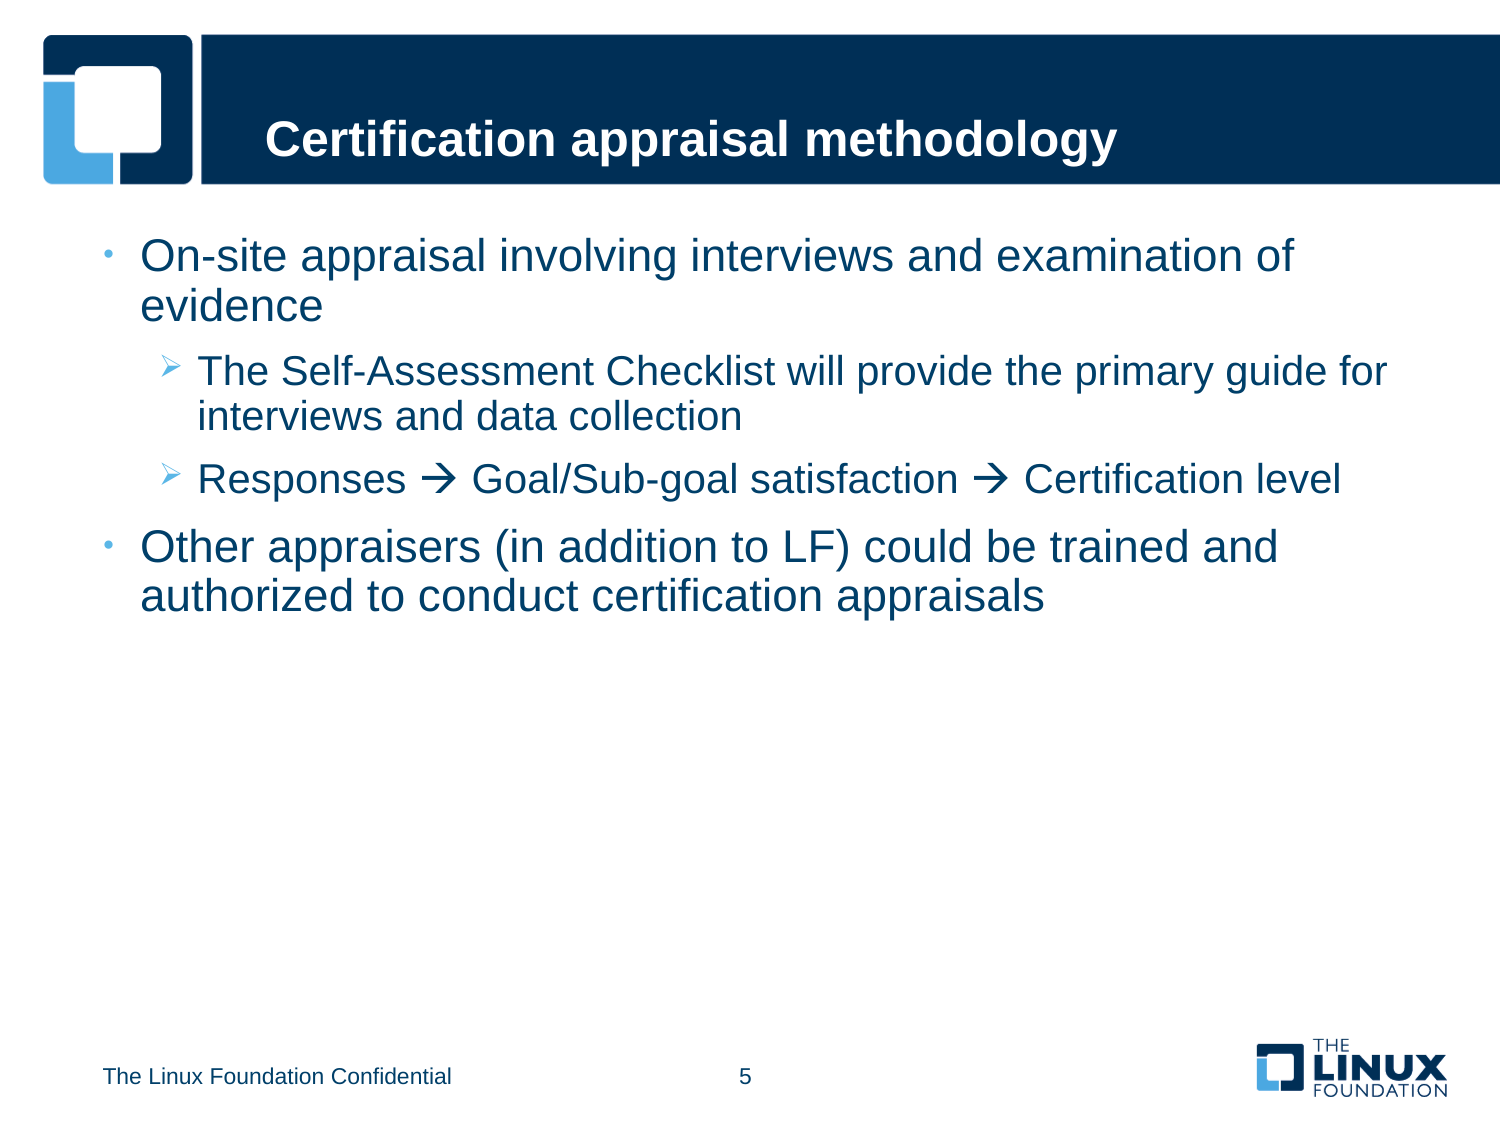

# Certification appraisal methodology
On-site appraisal involving interviews and examination of evidence
The Self-Assessment Checklist will provide the primary guide for interviews and data collection
Responses  Goal/Sub-goal satisfaction  Certification level
Other appraisers (in addition to LF) could be trained and authorized to conduct certification appraisals
The Linux Foundation Confidential